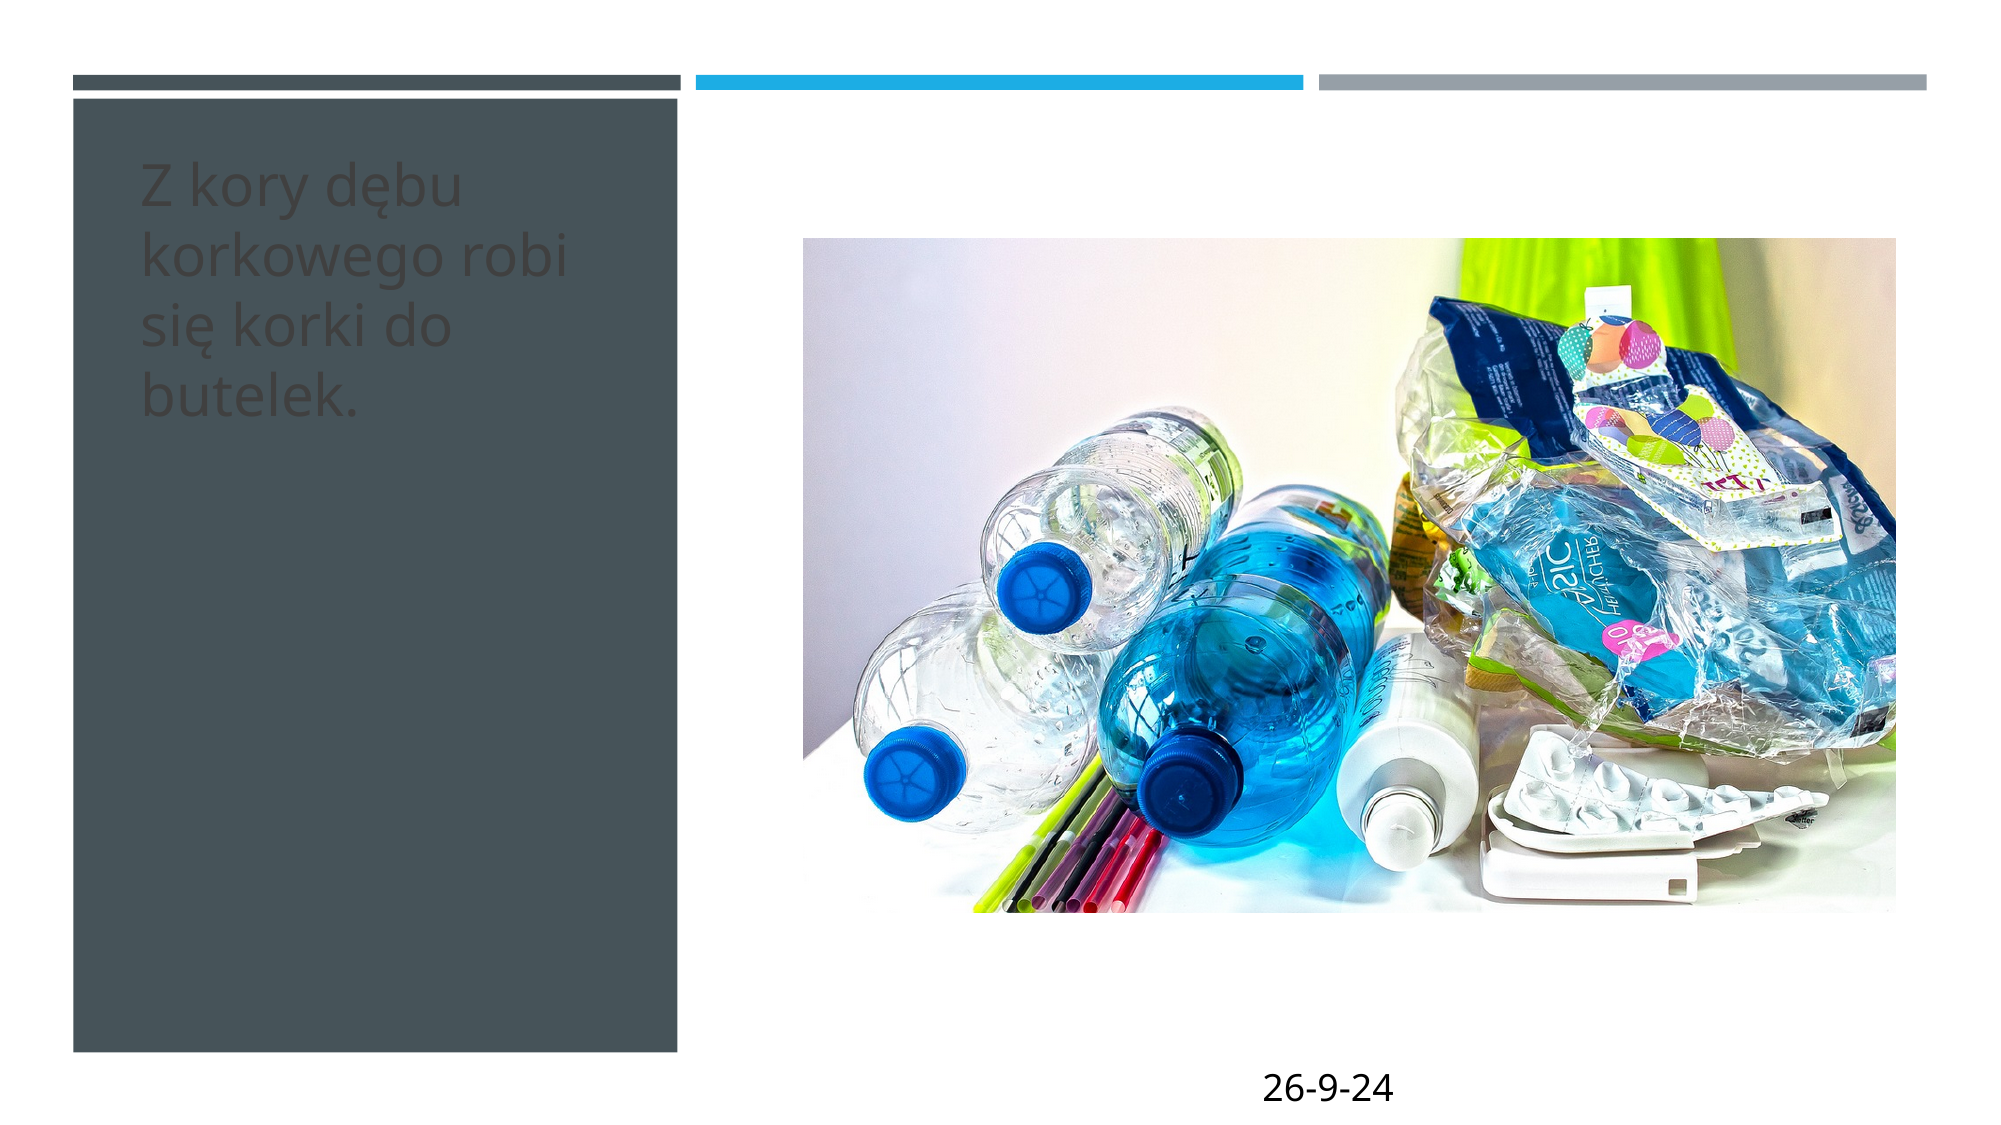

# Z kory dębu korkowego robi się korki do butelek.
26-8-21